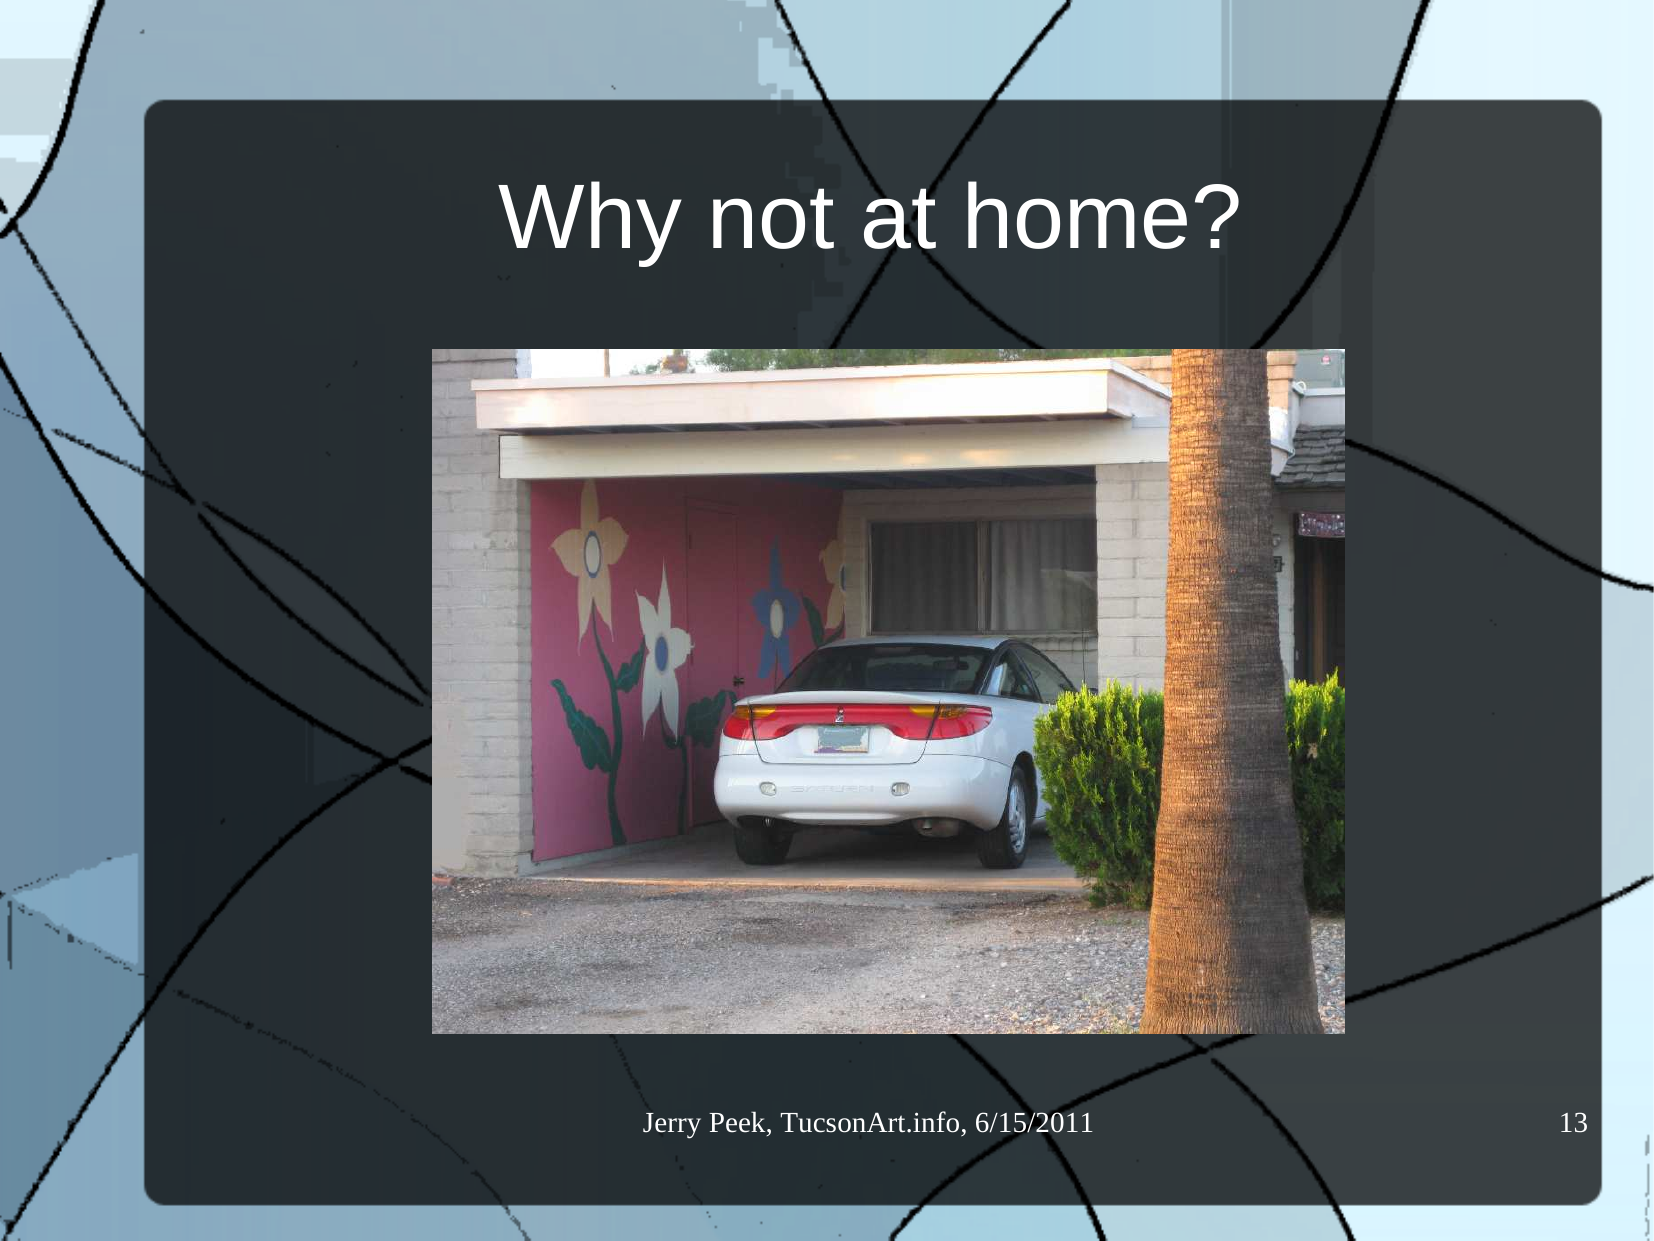

# Why not at home?
Jerry Peek, TucsonArt.info, 6/15/2011
13